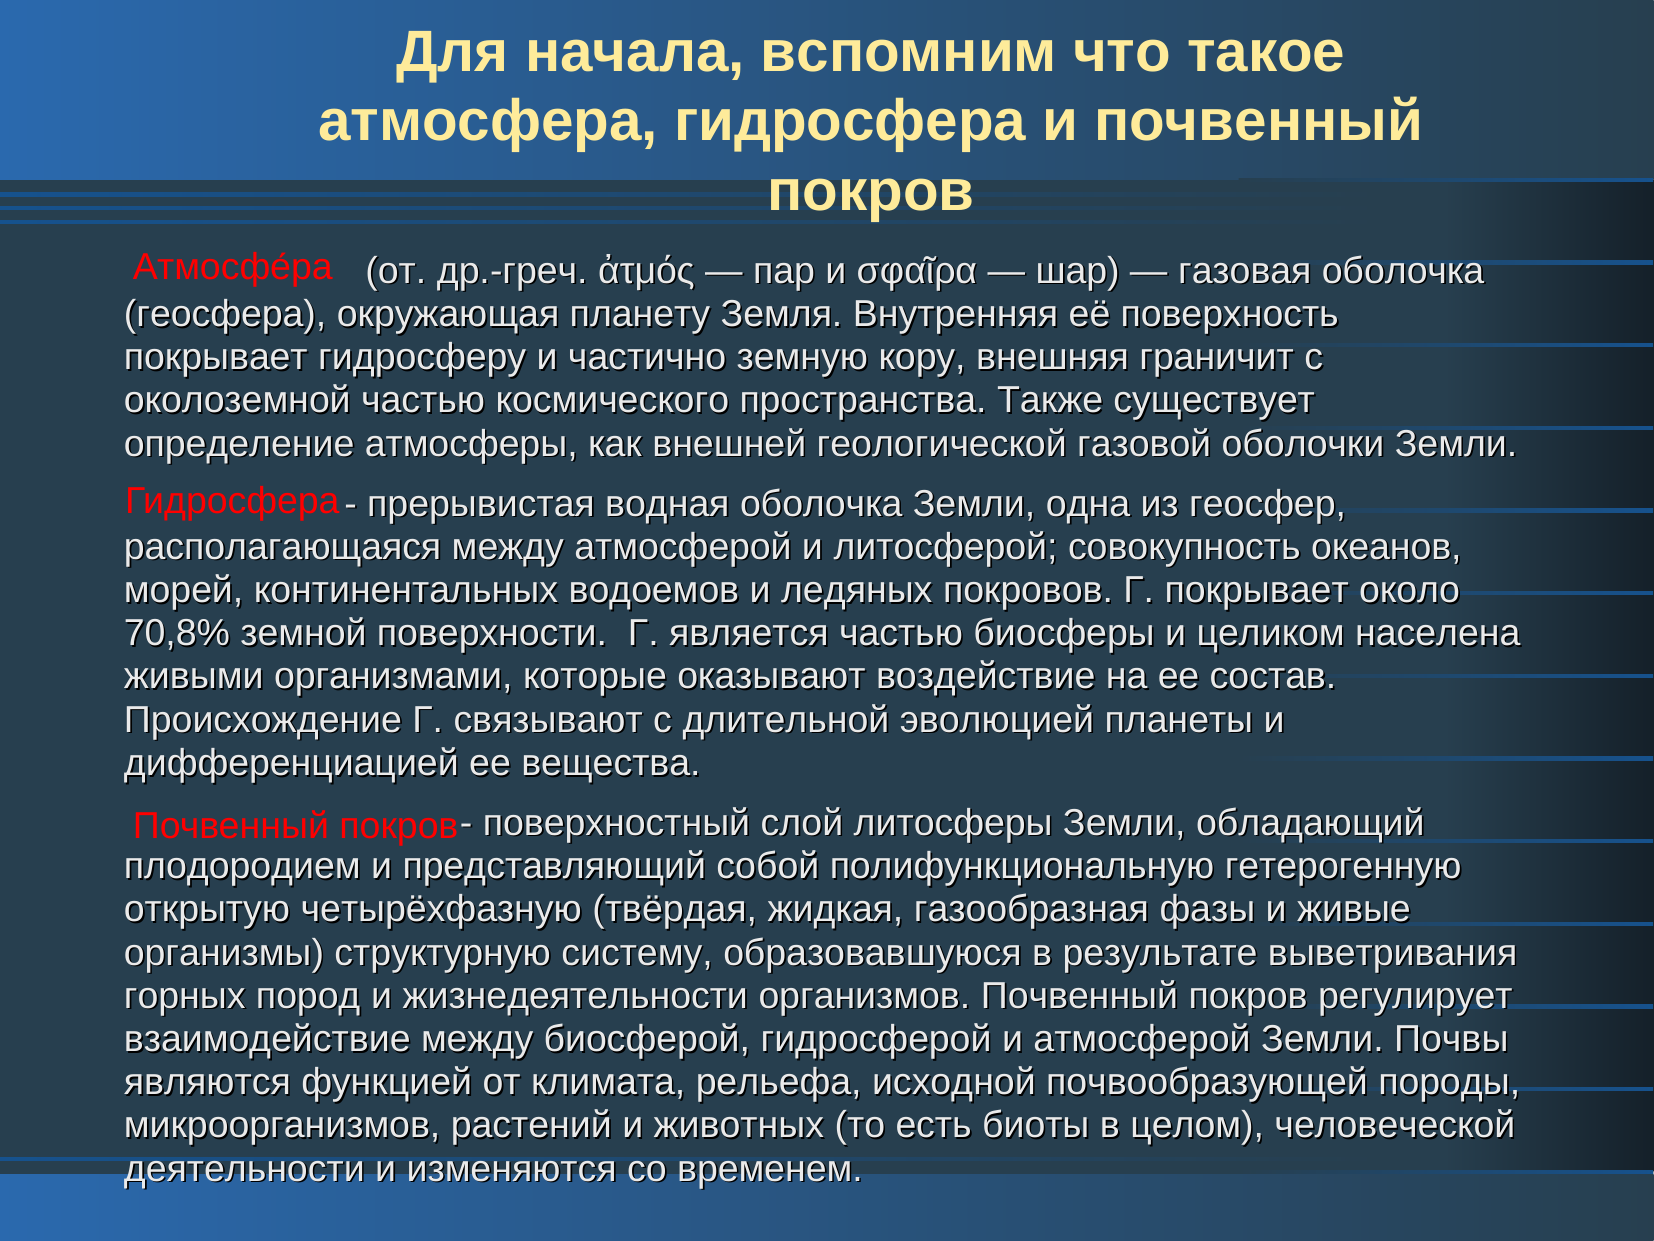

# Для начала, вспомним что такое атмосфера, гидросфера и почвенный покров
Атмосфе́ра
 (от. др.-греч. ἀτμός — пар и σφαῖρα — шар) — газовая оболочка (геосфера), окружающая планету Земля. Внутренняя её поверхность покрывает гидросферу и частично земную кору, внешняя граничит с околоземной частью космического пространства. Также существует определение атмосферы, как внешней геологической газовой оболочки Земли.
 - прерывистая водная оболочка Земли, одна из геосфер, располагающаяся между атмосферой и литосферой; совокупность океанов, морей, континентальных водоемов и ледяных покровов. Г. покрывает около 70,8% земной поверхности. Г. является частью биосферы и целиком населена живыми организмами, которые оказывают воздействие на ее состав. Происхождение Г. связывают с длительной эволюцией планеты и дифференциацией ее вещества.
 - поверхностный слой литосферы Земли, обладающий плодородием и представляющий собой полифункциональную гетерогенную открытую четырёхфазную (твёрдая, жидкая, газообразная фазы и живые организмы) структурную систему, образовавшуюся в результате выветривания горных пород и жизнедеятельности организмов. Почвенный покров регулирует взаимодействие между биосферой, гидросферой и атмосферой Земли. Почвы являются функцией от климата, рельефа, исходной почвообразующей породы, микроорганизмов, растений и животных (то есть биоты в целом), человеческой деятельности и изменяются со временем.
Гидросфера
Почвенный покров